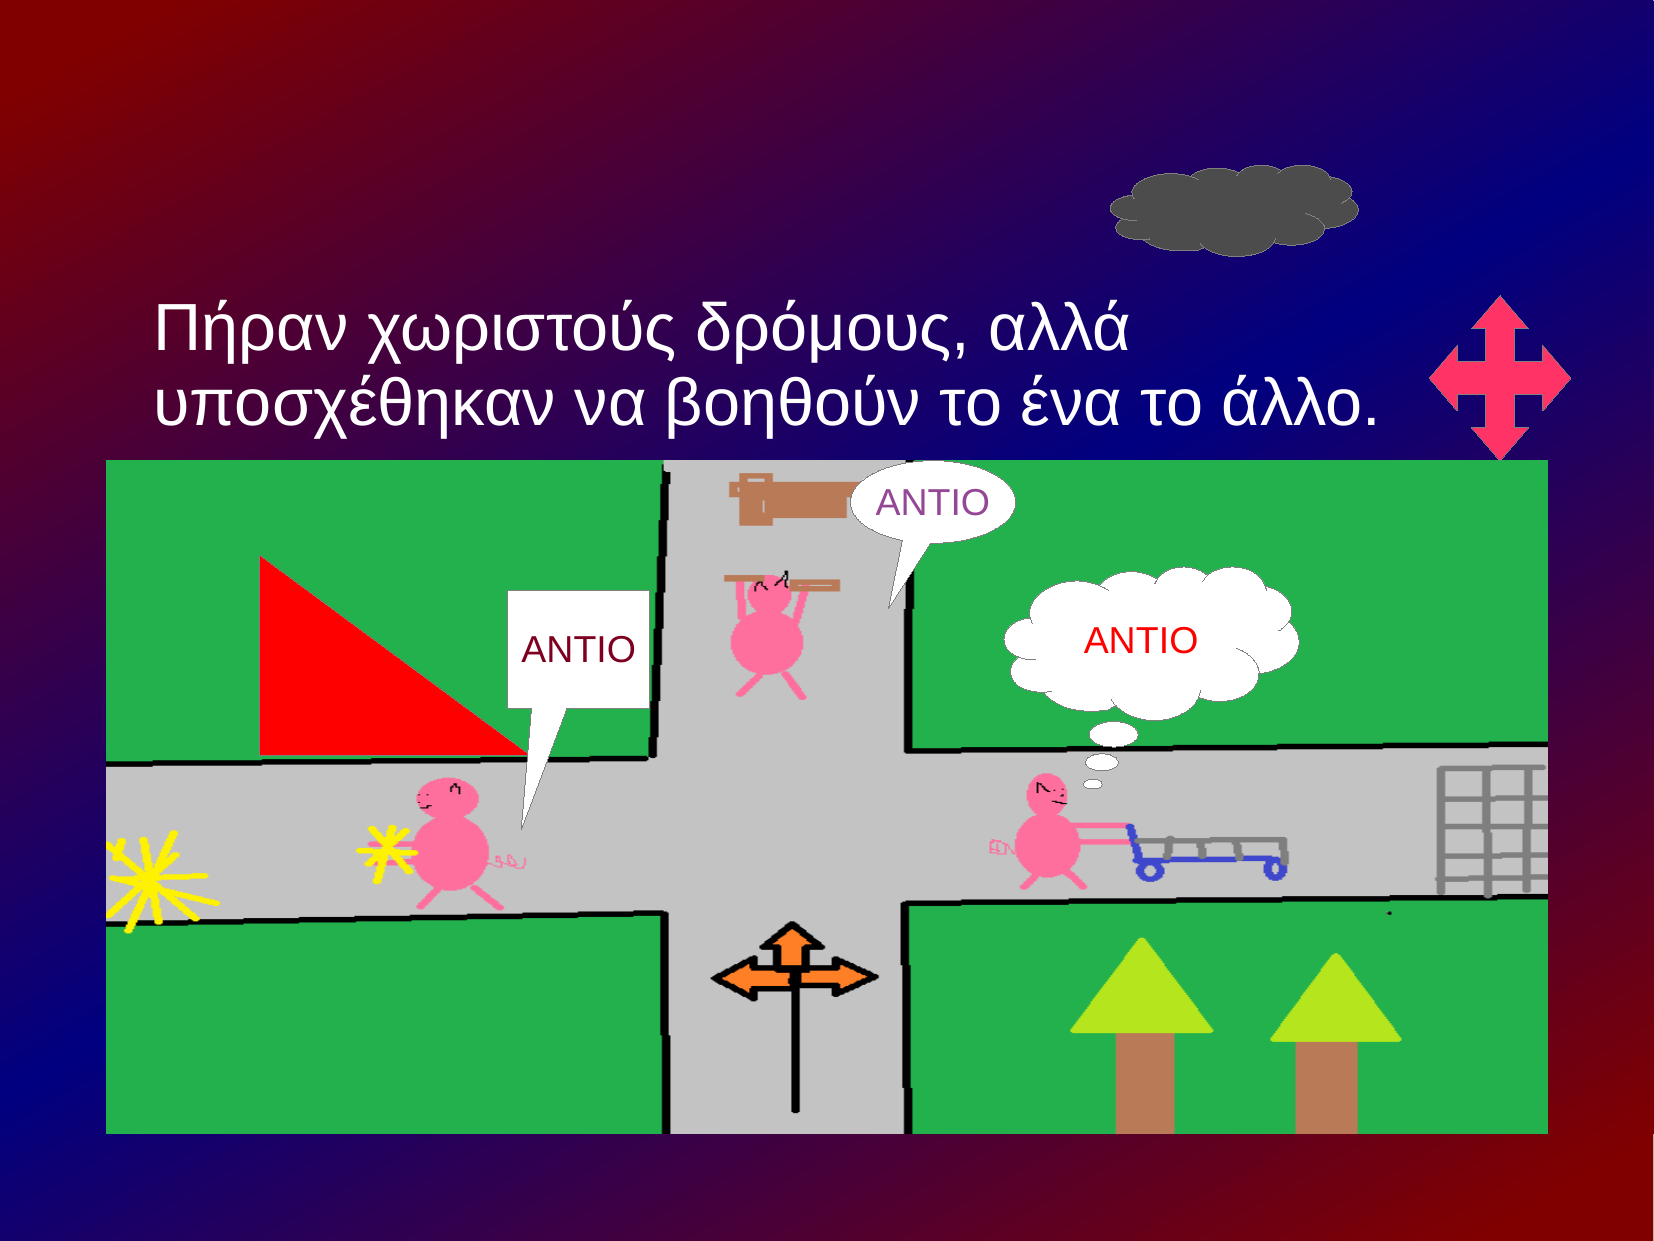

#
Πήραν χωριστούς δρόμους, αλλά υποσχέθηκαν να βοηθούν το ένα το άλλο.
ΑΝΤΙΟ
ΑΝΤΙΟ
ΑΝΤΙΟ